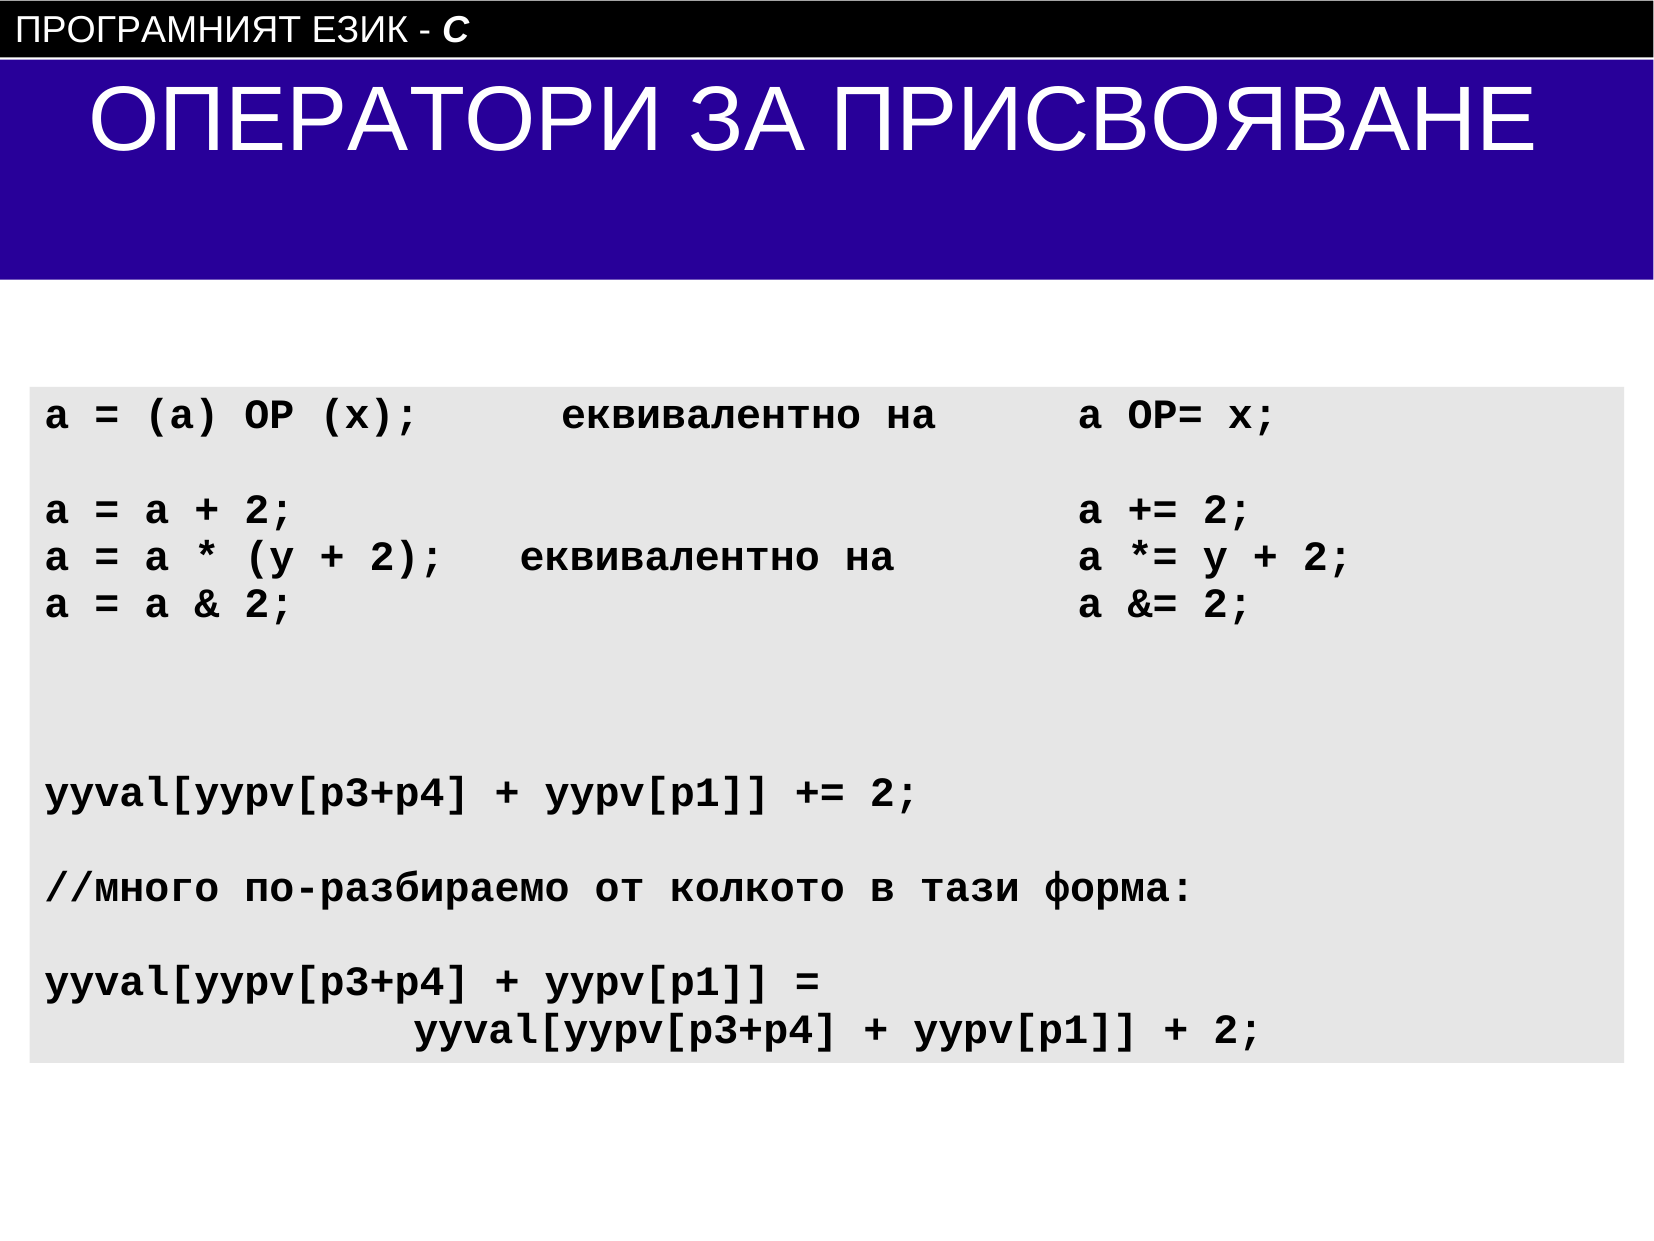

ПРОГРАМНИЯT ЕЗИК - С
	ОПЕРАТОРИ ЗА ПРИСВОЯВАНЕ
a = (a) OP (x);		еквивалентно на		a OP= x;
a = a + 2;											a += 2;
a = a * (y + 2); еквивалентно на			a *= y + 2;
a = a & 2;											a &= 2;
yyval[yypv[p3+p4] + yypv[p1]] += 2;
//много по-разбираемо от колкото в тази форма:
yyval[yypv[p3+p4] + yypv[p1]] =
					yyval[yypv[p3+p4] + yypv[p1]] + 2;